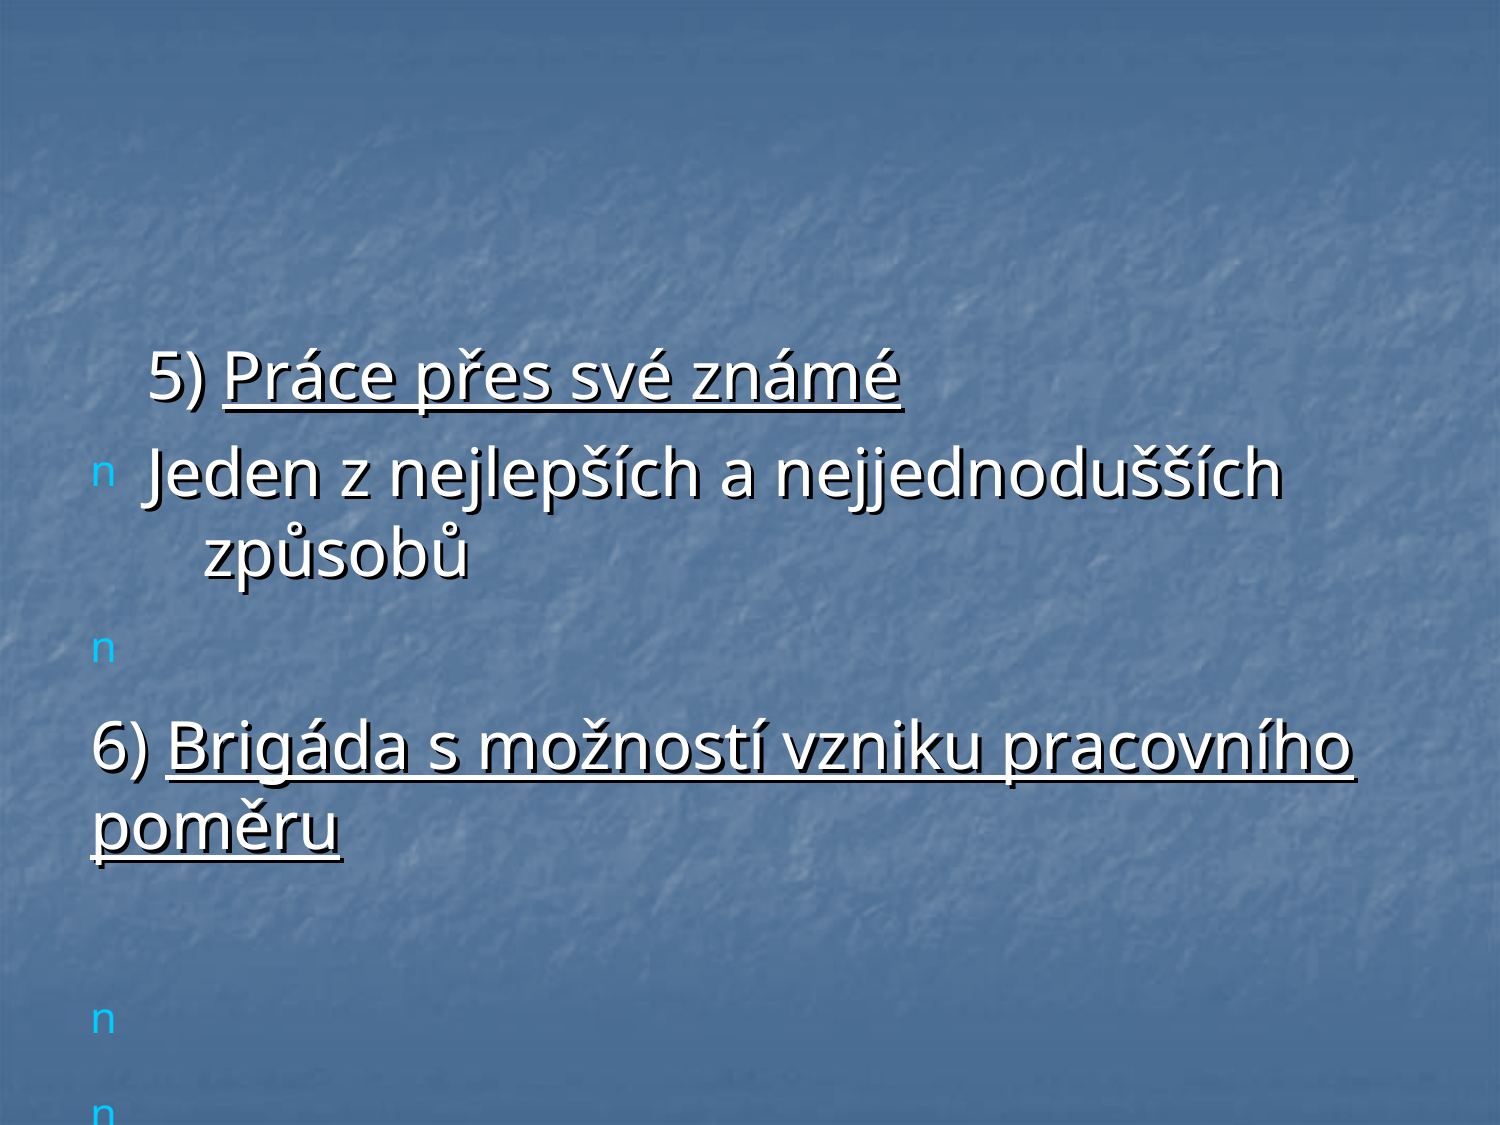

# 5) Práce přes své známé
Jeden z nejlepších a nejjednodušších způsobů
6) Brigáda s možností vzniku pracovního poměru